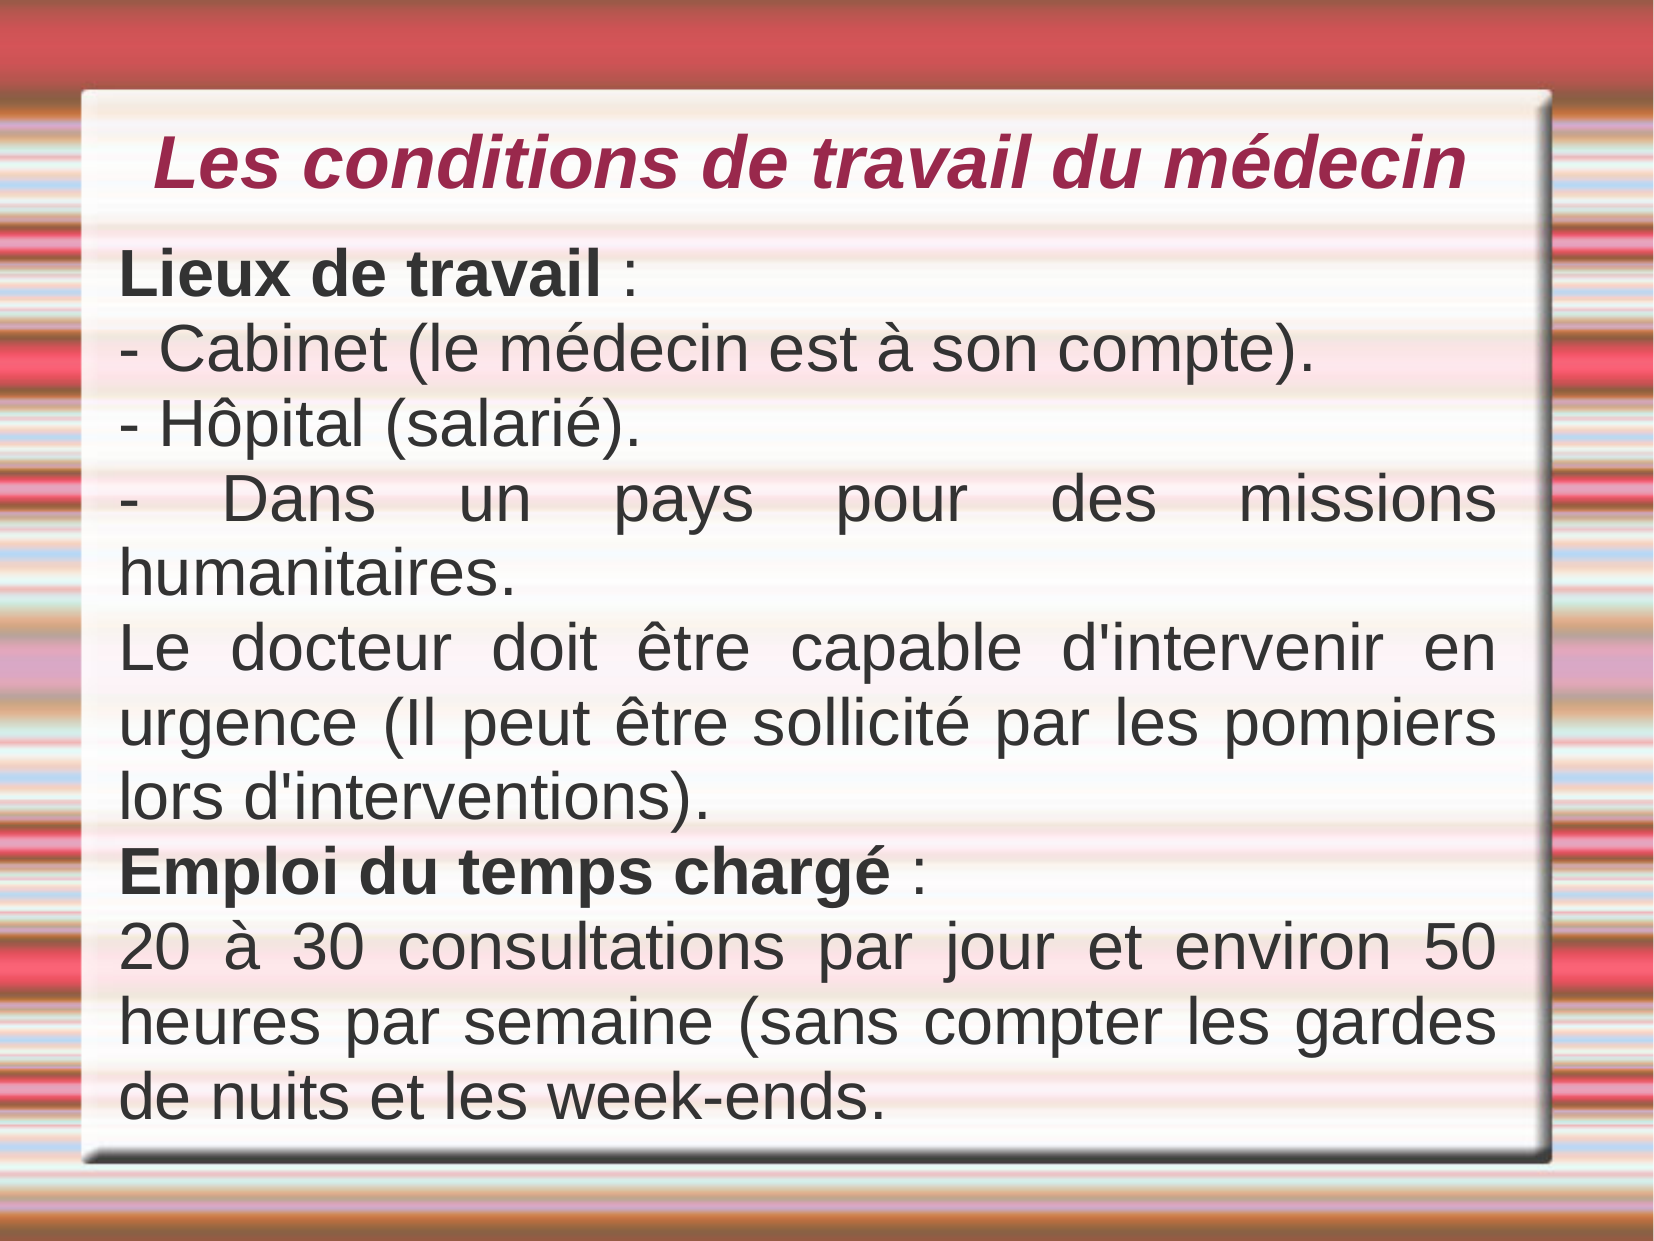

# Les conditions de travail du médecin
Lieux de travail :
- Cabinet (le médecin est à son compte).
- Hôpital (salarié).
- Dans un pays pour des missions humanitaires.
Le docteur doit être capable d'intervenir en urgence (Il peut être sollicité par les pompiers lors d'interventions).
Emploi du temps chargé :
20 à 30 consultations par jour et environ 50 heures par semaine (sans compter les gardes de nuits et les week-ends.